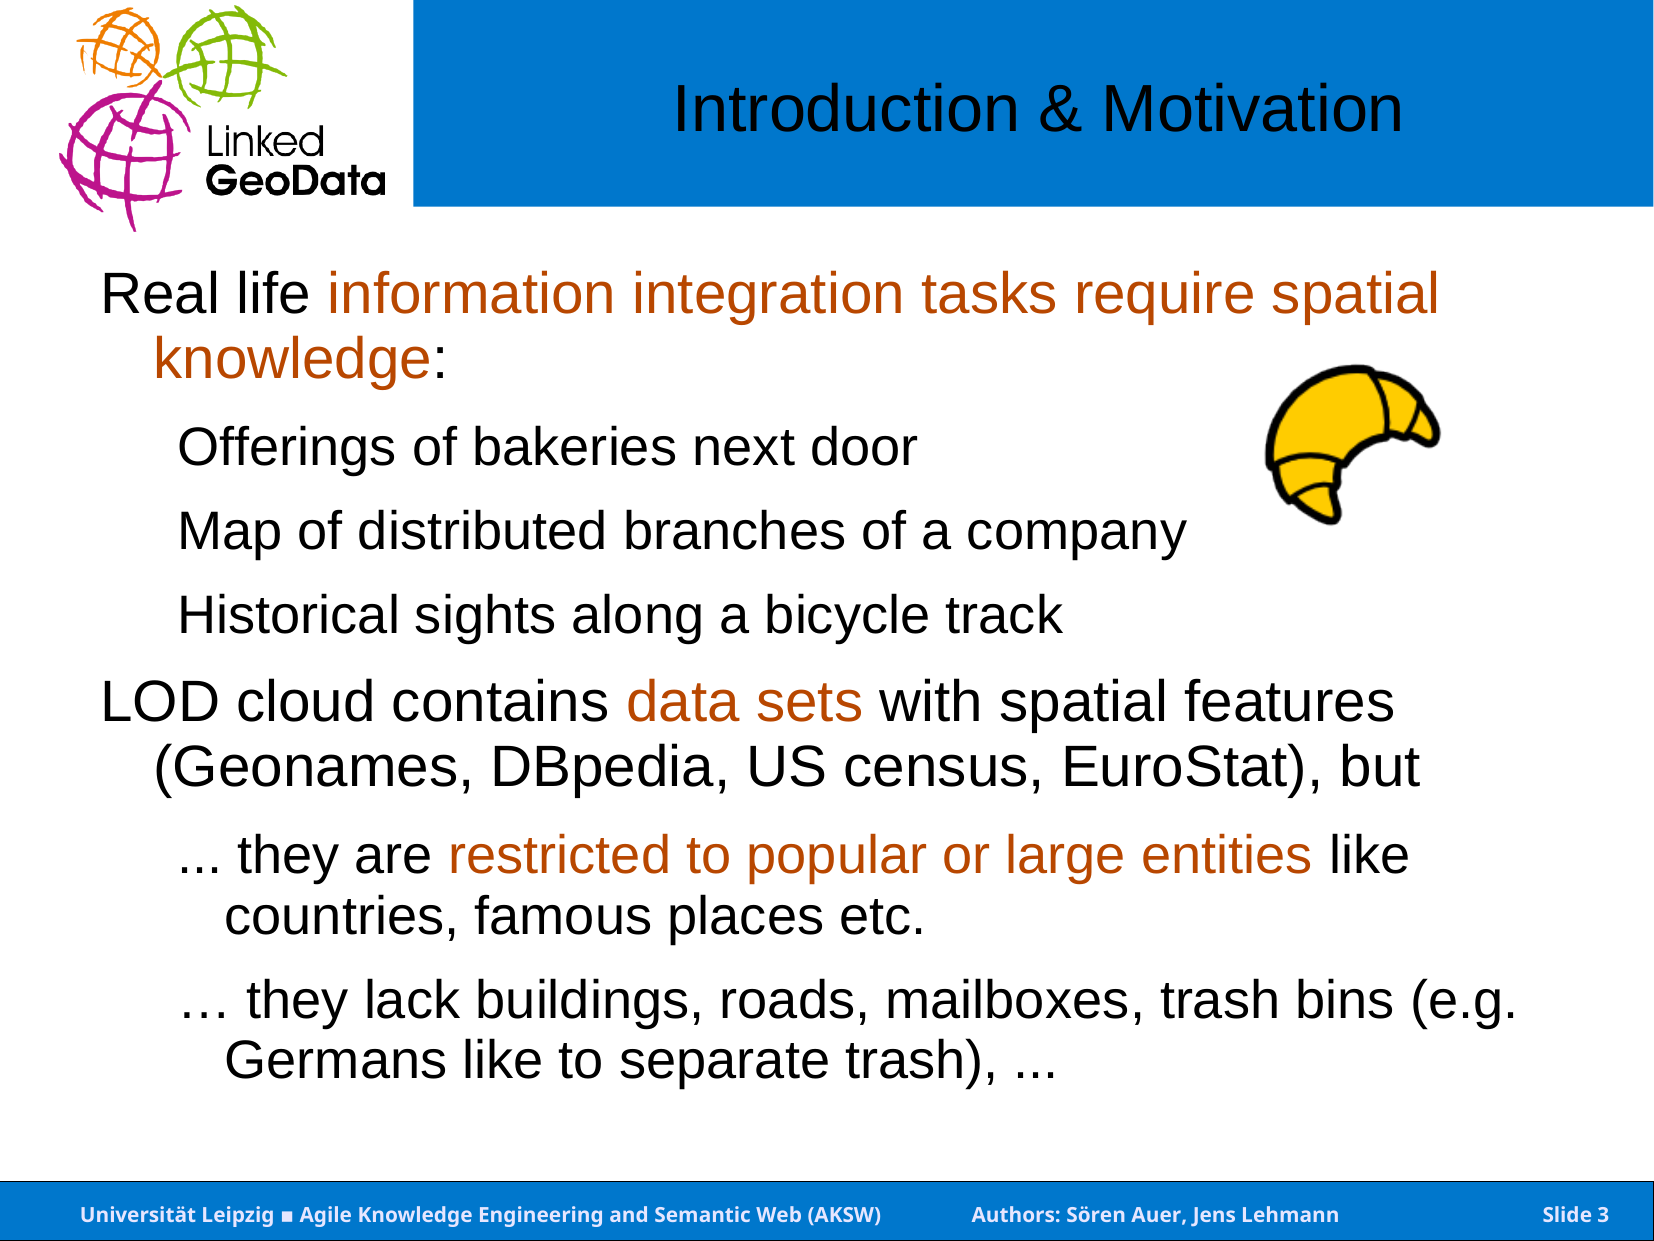

# Introduction & Motivation
Real life information integration tasks require spatial knowledge:
Offerings of bakeries next door
Map of distributed branches of a company
Historical sights along a bicycle track
LOD cloud contains data sets with spatial features (Geonames, DBpedia, US census, EuroStat), but
... they are restricted to popular or large entities like countries, famous places etc.
… they lack buildings, roads, mailboxes, trash bins (e.g. Germans like to separate trash), ...